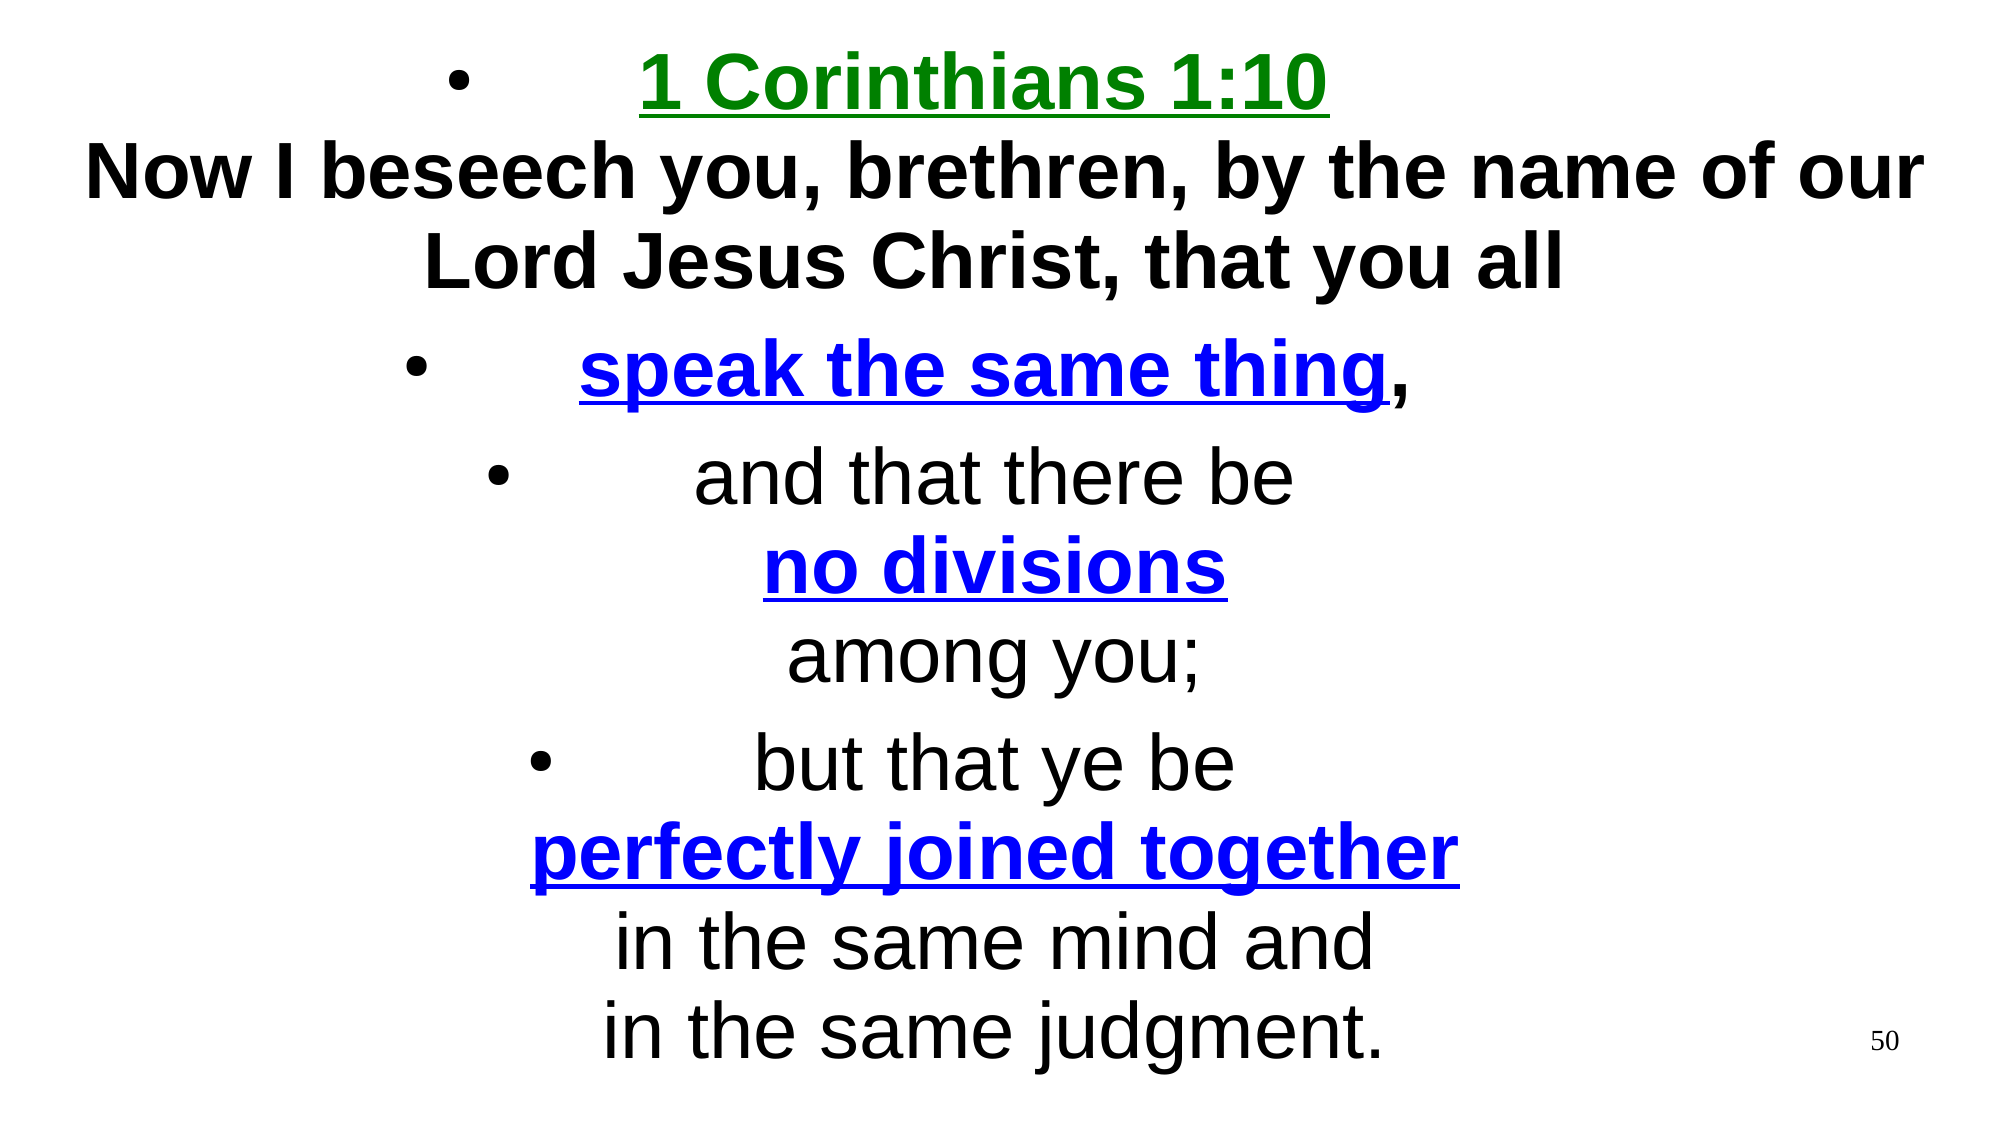

# 1 Corinthians 1:10  Now I beseech you, brethren, by the name of our Lord Jesus Christ, that you all
speak the same thing,
and that there be
no divisions
among you;
but that ye be
perfectly joined together
in the same mind and
in the same judgment.
50